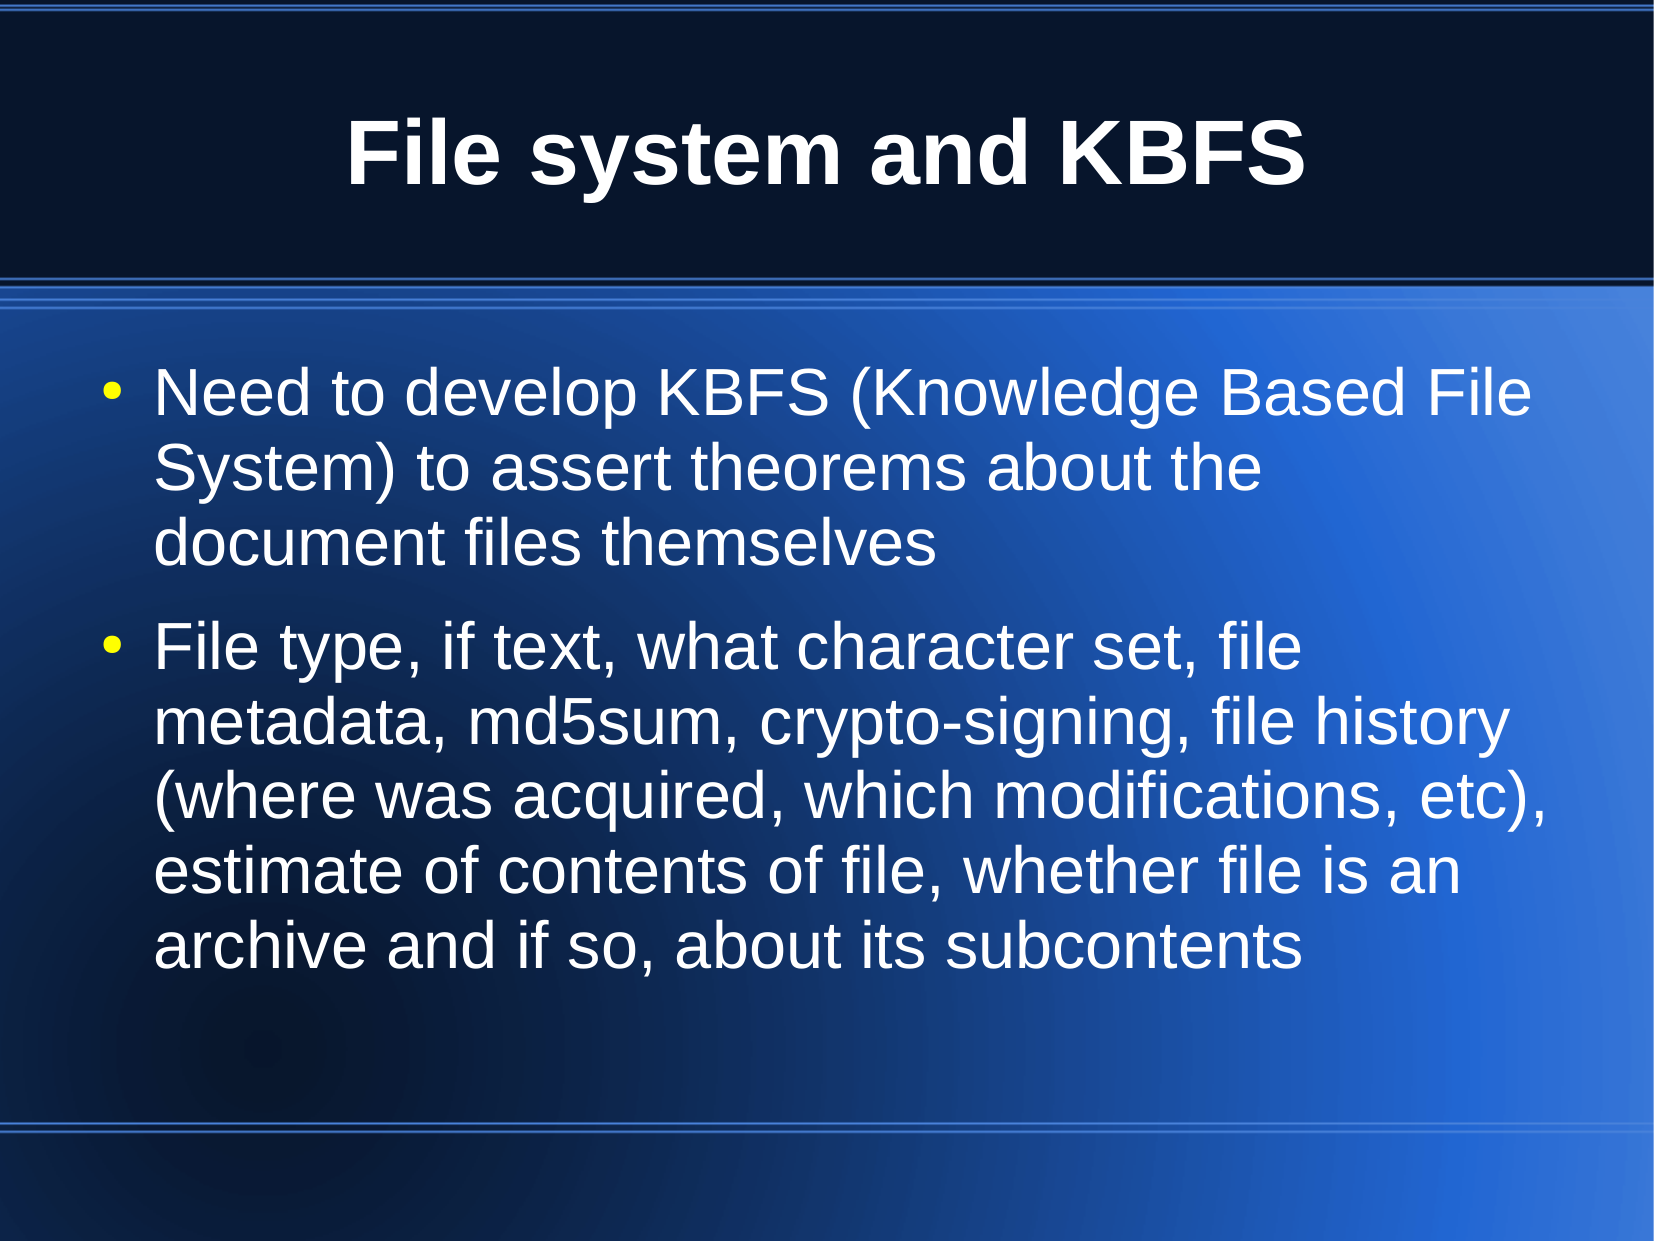

# File system and KBFS
Need to develop KBFS (Knowledge Based File System) to assert theorems about the document files themselves
File type, if text, what character set, file metadata, md5sum, crypto-signing, file history (where was acquired, which modifications, etc), estimate of contents of file, whether file is an archive and if so, about its subcontents